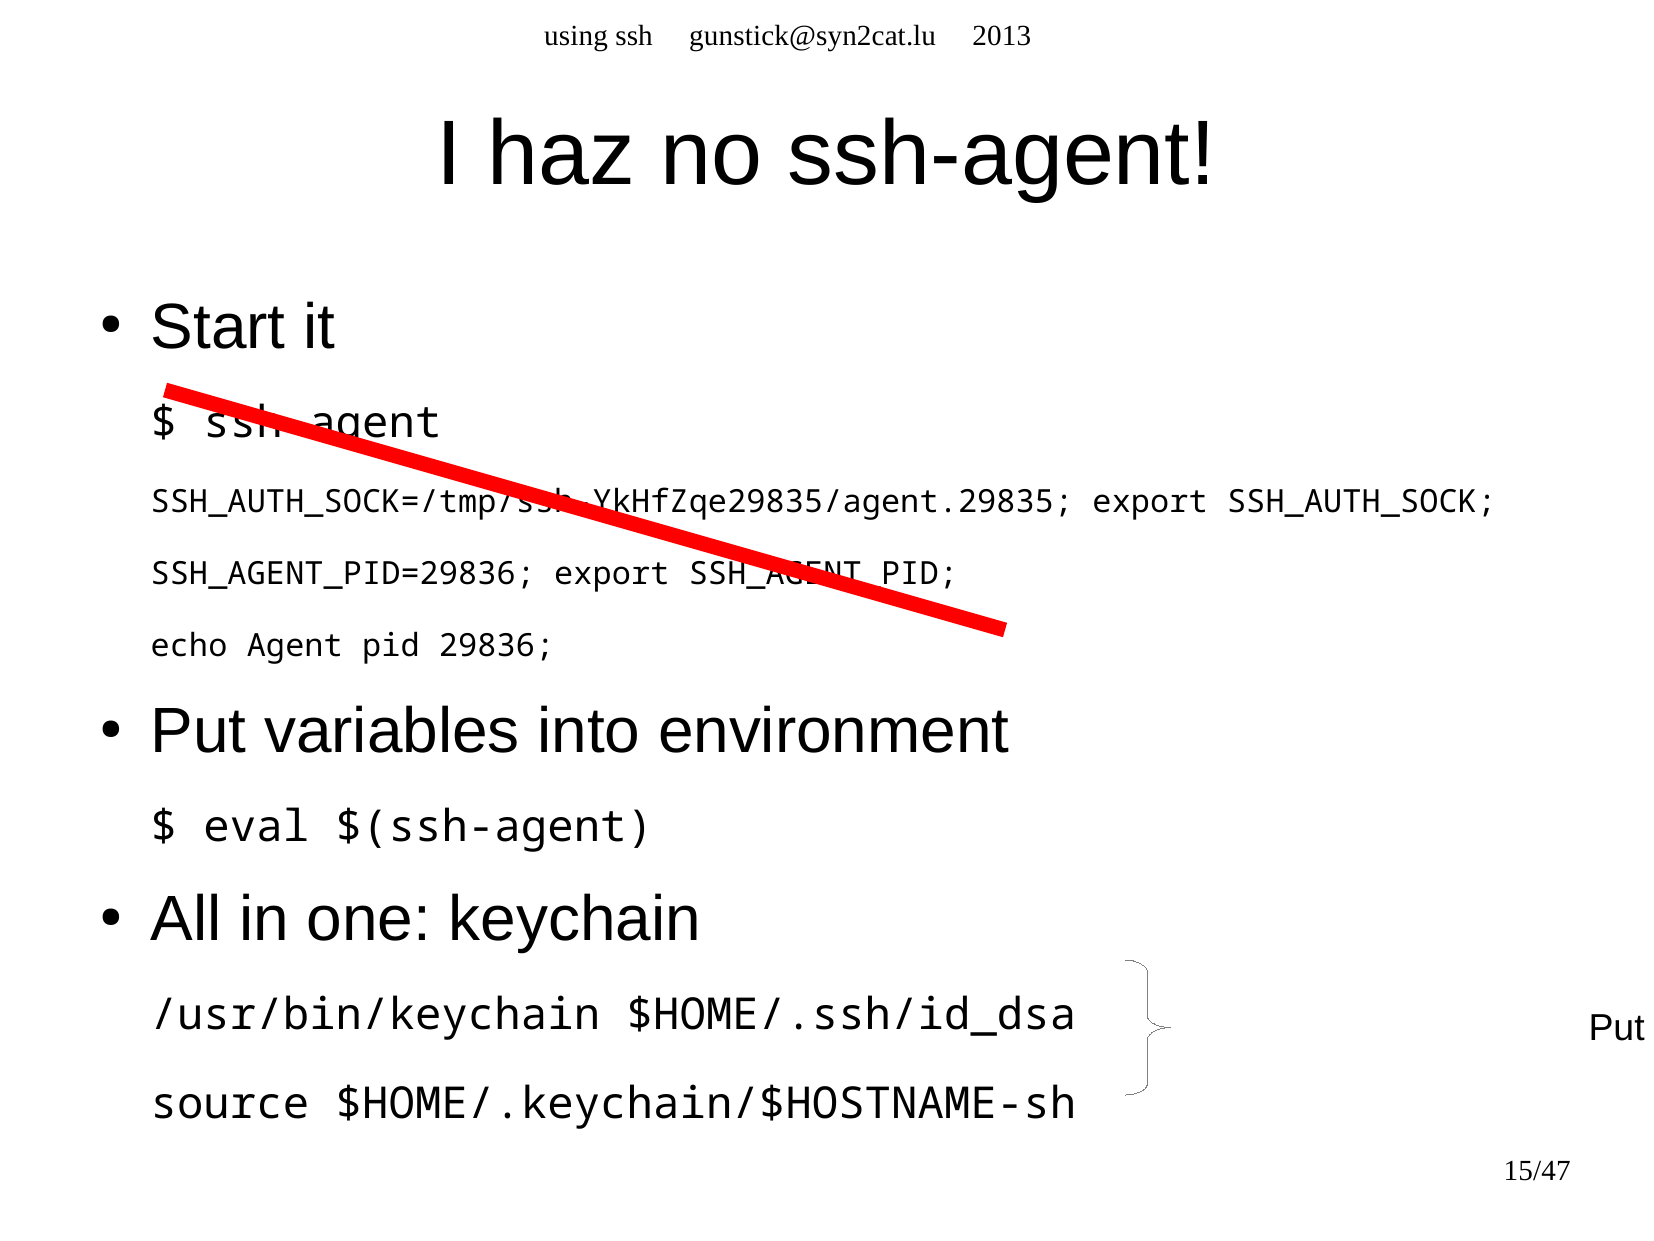

using ssh gunstick@syn2cat.lu 2013
# I haz no ssh-agent!
Start it
$ ssh-agent
SSH_AUTH_SOCK=/tmp/ssh-YkHfZqe29835/agent.29835; export SSH_AUTH_SOCK;
SSH_AGENT_PID=29836; export SSH_AGENT_PID;
echo Agent pid 29836;
Put variables into environment
$ eval $(ssh-agent)
All in one: keychain
/usr/bin/keychain $HOME/.ssh/id_dsa
source $HOME/.keychain/$HOSTNAME-sh
 Put into .bash_profile
15